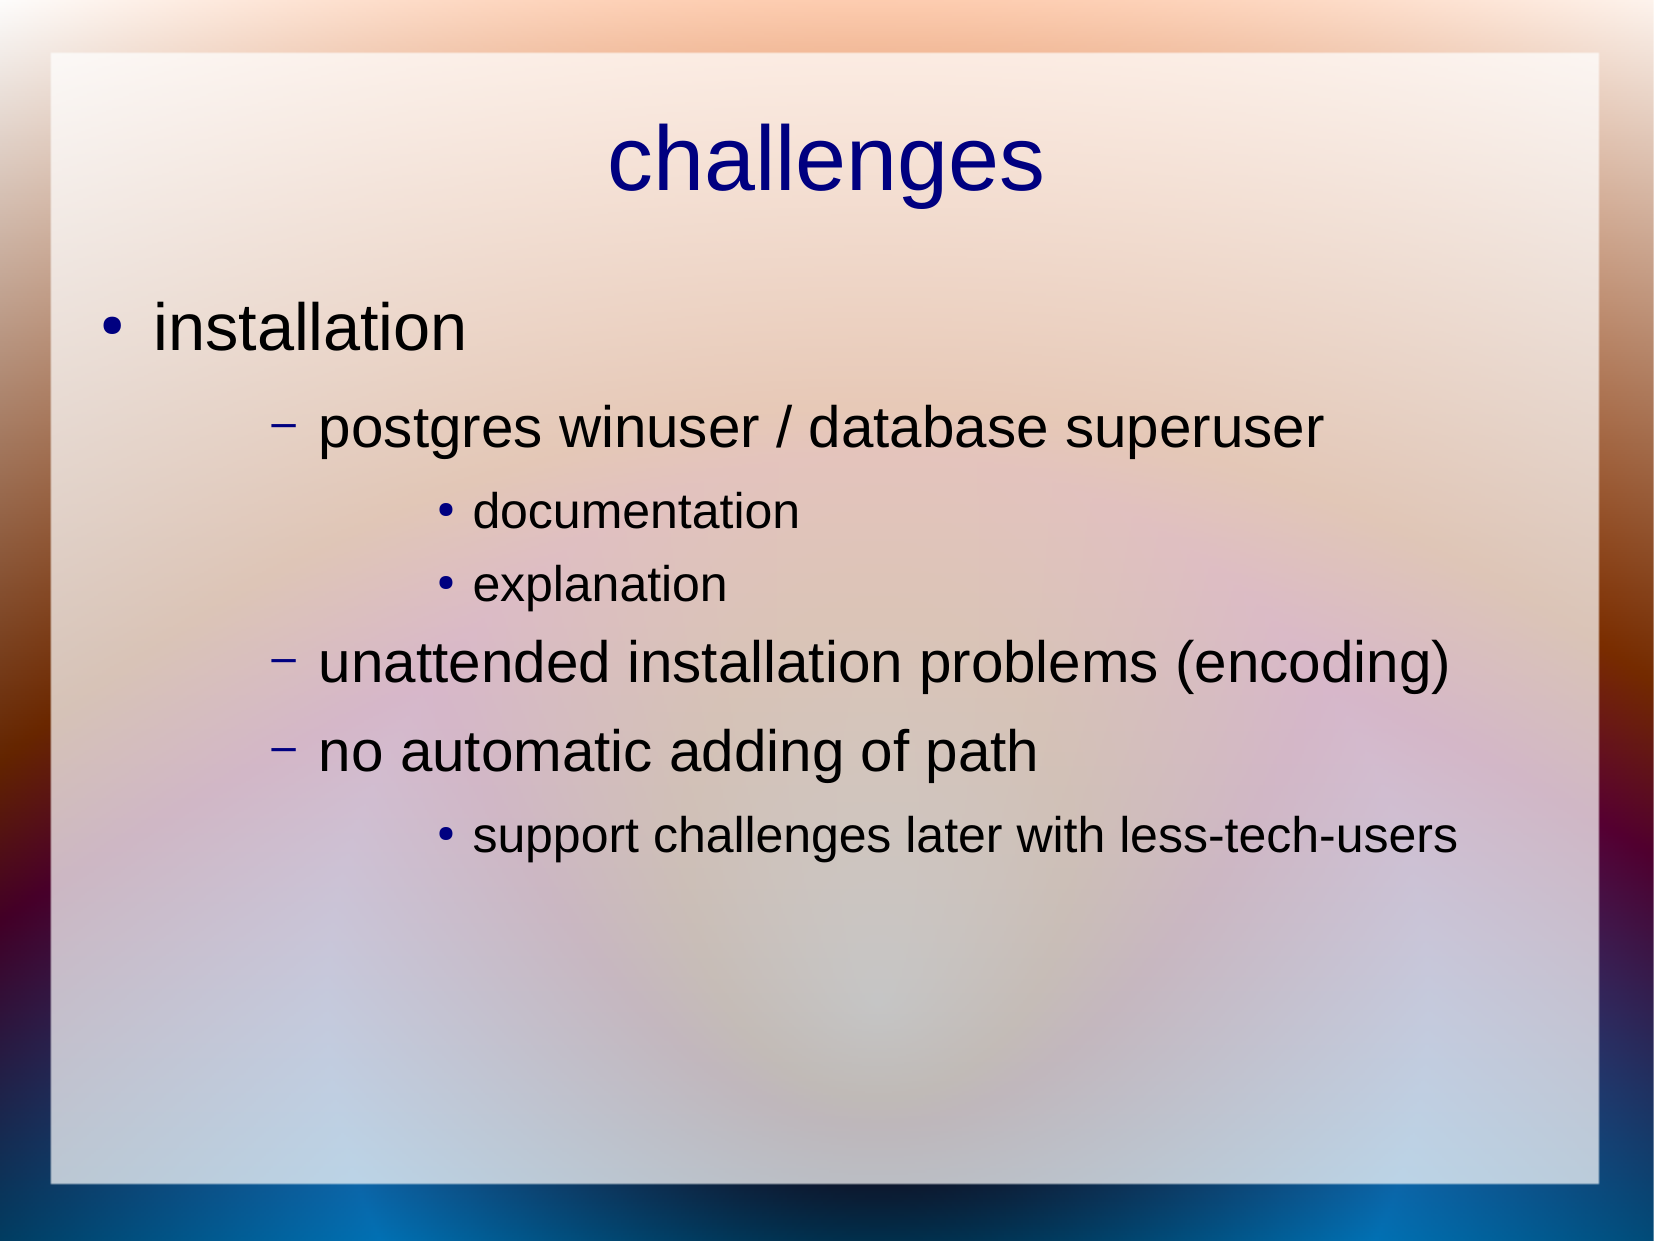

# challenges
installation
postgres winuser / database superuser
documentation
explanation
unattended installation problems (encoding)
no automatic adding of path
support challenges later with less-tech-users